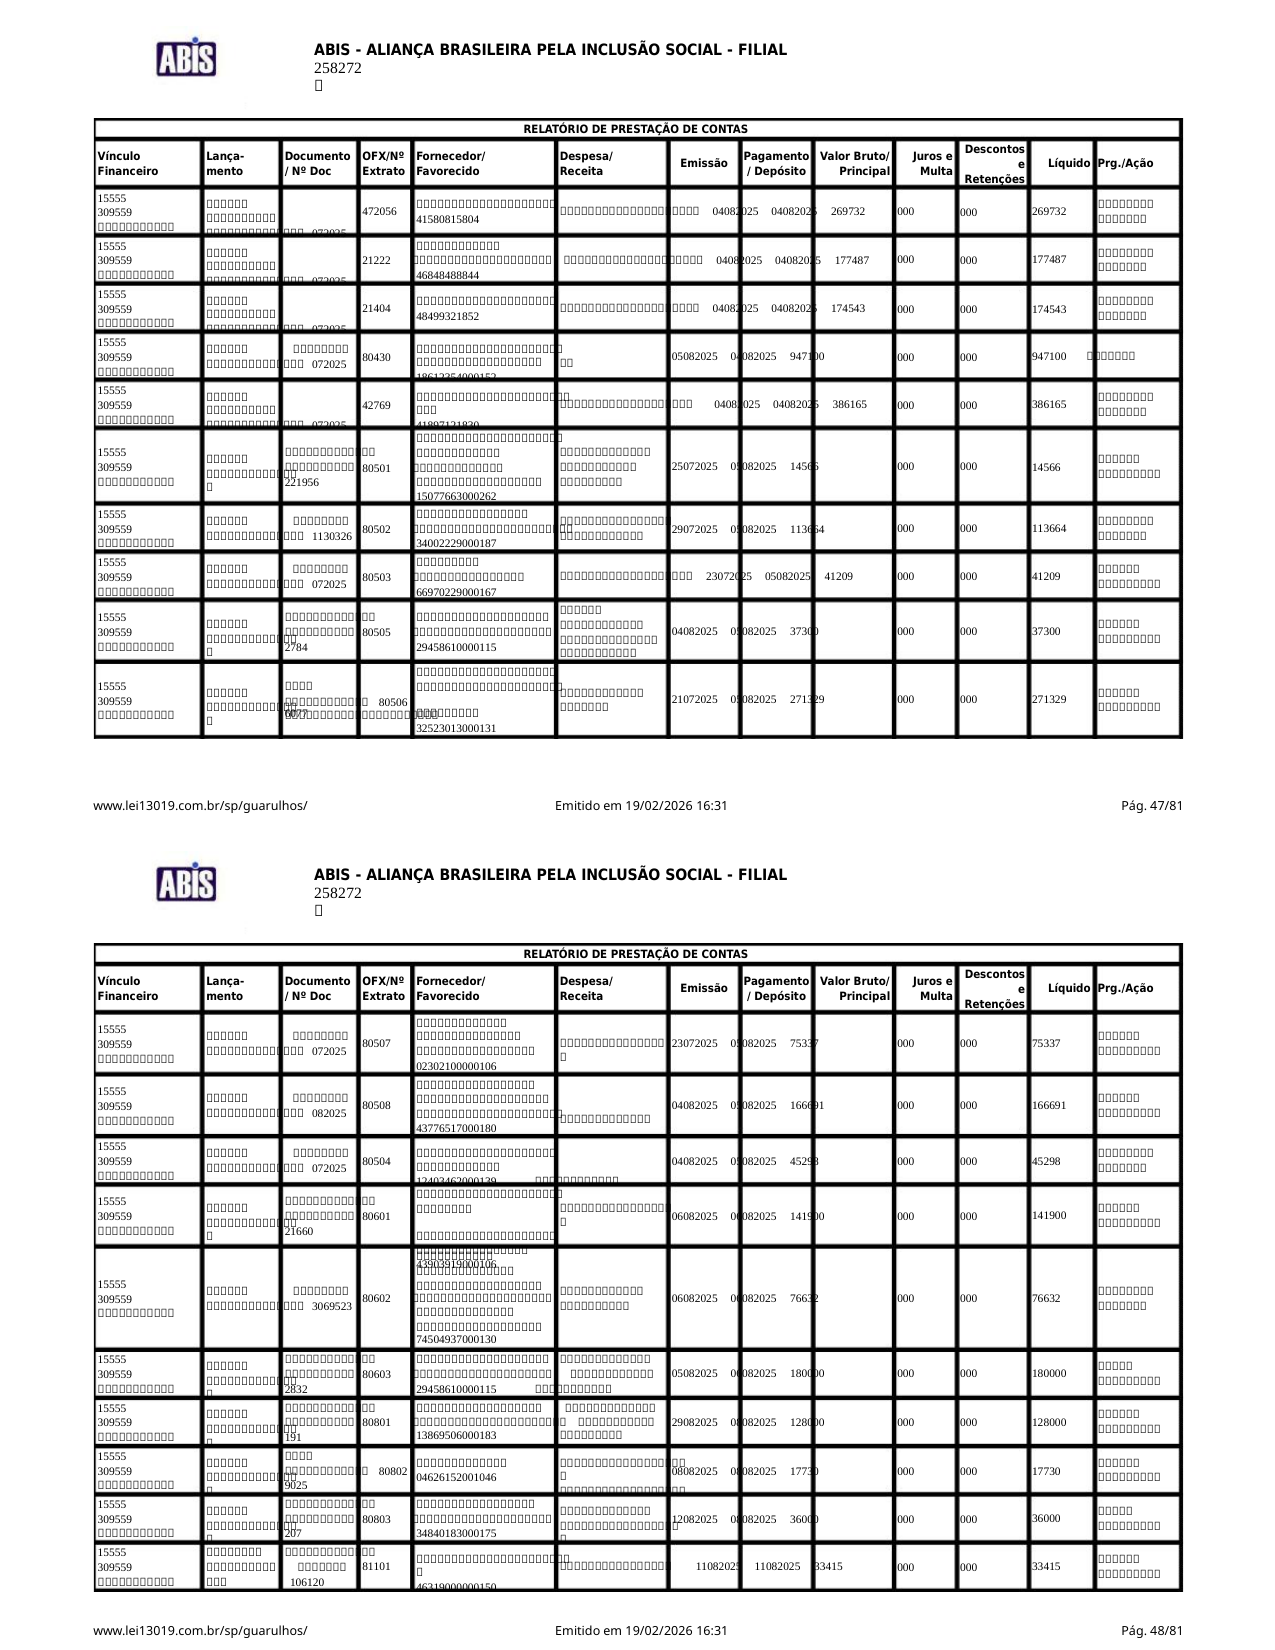

ABIS - ALIANÇA BRASILEIRA PELA INCLUSÃO SOCIAL - FILIAL


RELATÓRIO DE PRESTAÇÃO DE CONTAS
Descontos
e
Retenções
Vínculo
Financeiro
Lança-
mento
Documento
/ Nº Doc
OFX/Nº
Extrato
Fornecedor/
Favorecido
Despesa/
Receita
Pagamento
/ Depósito
Valor Bruto/
Principal
Juros e
Multa
Emissão
Líquido Prg./Ação



 
 





   











     

 
 











 
 







   



 
 
 

  
 




 
 




   




 















  
  






 

 
 














 

 
 


   











 





  
  







  














www.lei13019.com.br/sp/guarulhos/
Emitido em 19/02/2026 16:31
Pág. 47/81
ABIS - ALIANÇA BRASILEIRA PELA INCLUSÃO SOCIAL - FILIAL


RELATÓRIO DE PRESTAÇÃO DE CONTAS
Descontos
e
Retenções
Vínculo
Financeiro
Lança-
mento
Documento
/ Nº Doc
OFX/Nº
Extrato
Fornecedor/
Favorecido
Despesa/
Receita
Pagamento
/ Depósito
Valor Bruto/
Principal
Juros e
Multa
Emissão
Líquido Prg./Ação




 
 








  










 
 





  
  
  











 
 
 
 













 










 
 




 


  











  
 





  
  
  
  



















 
  










 
















 













 
 





   

www.lei13019.com.br/sp/guarulhos/
Emitido em 19/02/2026 16:31
Pág. 48/81